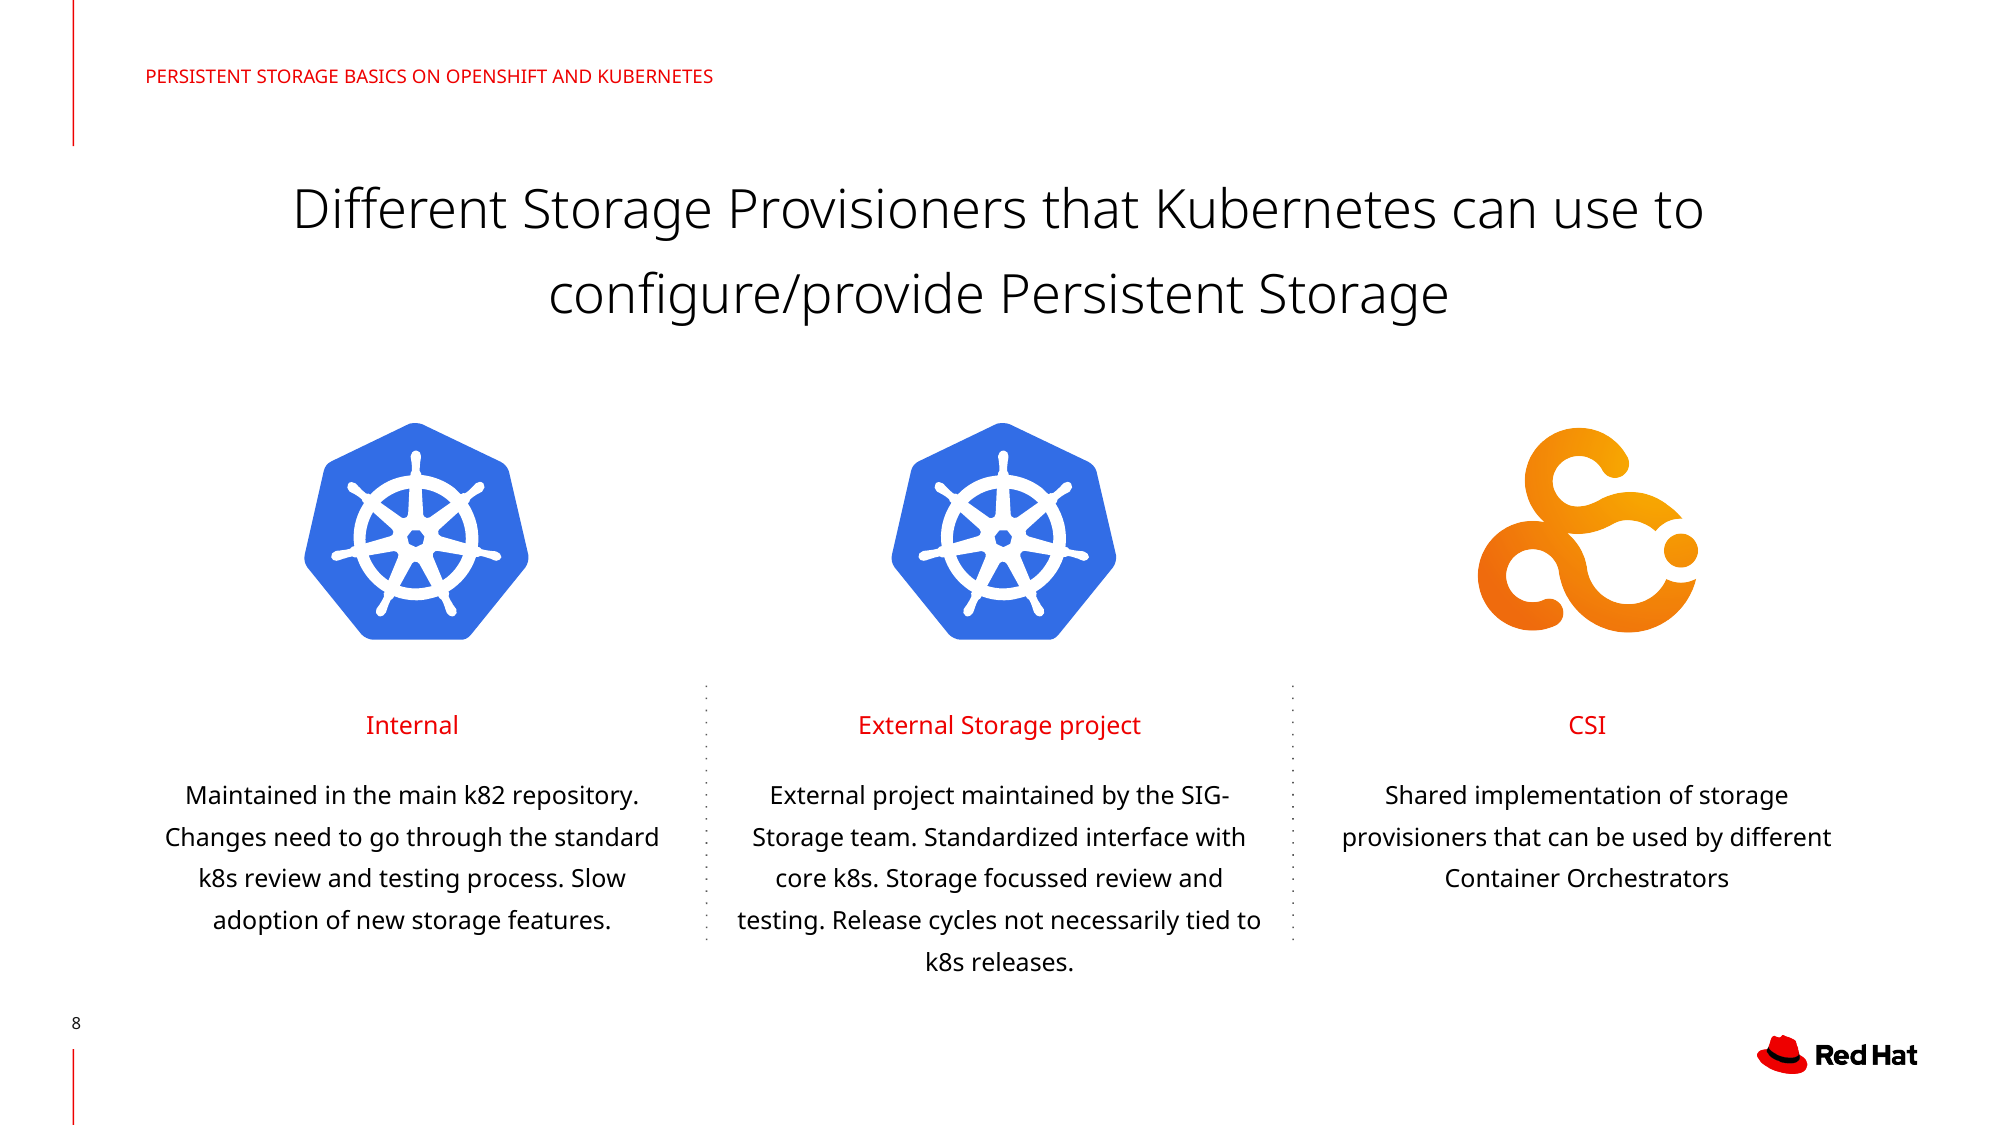

PERSISTENT STORAGE BASICS ON OPENSHIFT AND KUBERNETES
# Different Storage Provisioners that Kubernetes can use to configure/provide Persistent Storage
Internal
External Storage project
CSI
Maintained in the main k82 repository. Changes need to go through the standard k8s review and testing process. Slow adoption of new storage features.
External project maintained by the SIG-Storage team. Standardized interface with core k8s. Storage focussed review and testing. Release cycles not necessarily tied to k8s releases.
Shared implementation of storage provisioners that can be used by different Container Orchestrators
8